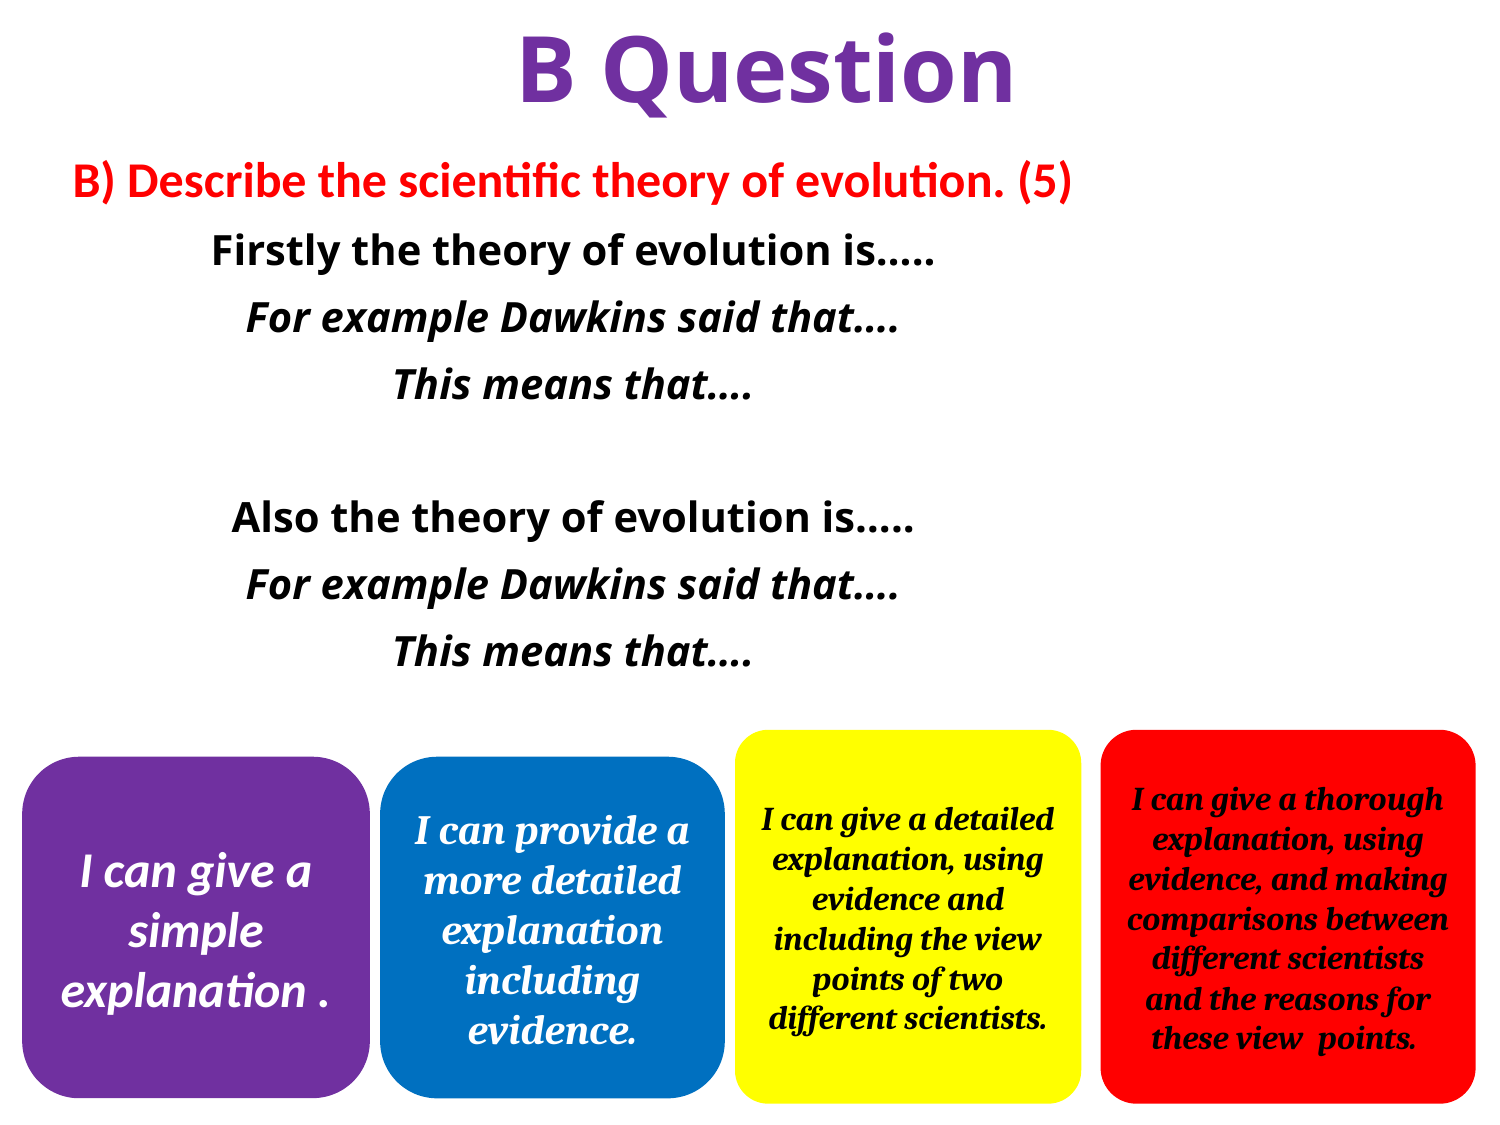

# B Question
B) Describe the scientific theory of evolution. (5)
Firstly the theory of evolution is…..
For example Dawkins said that….
This means that….
Also the theory of evolution is…..
For example Dawkins said that….
This means that….
I can give a detailed explanation, using evidence and including the view points of two different scientists.
I can give a simple explanation .
I can provide a more detailed explanation including evidence.
I can give a thorough explanation, using evidence, and making comparisons between different scientists and the reasons for these view points.